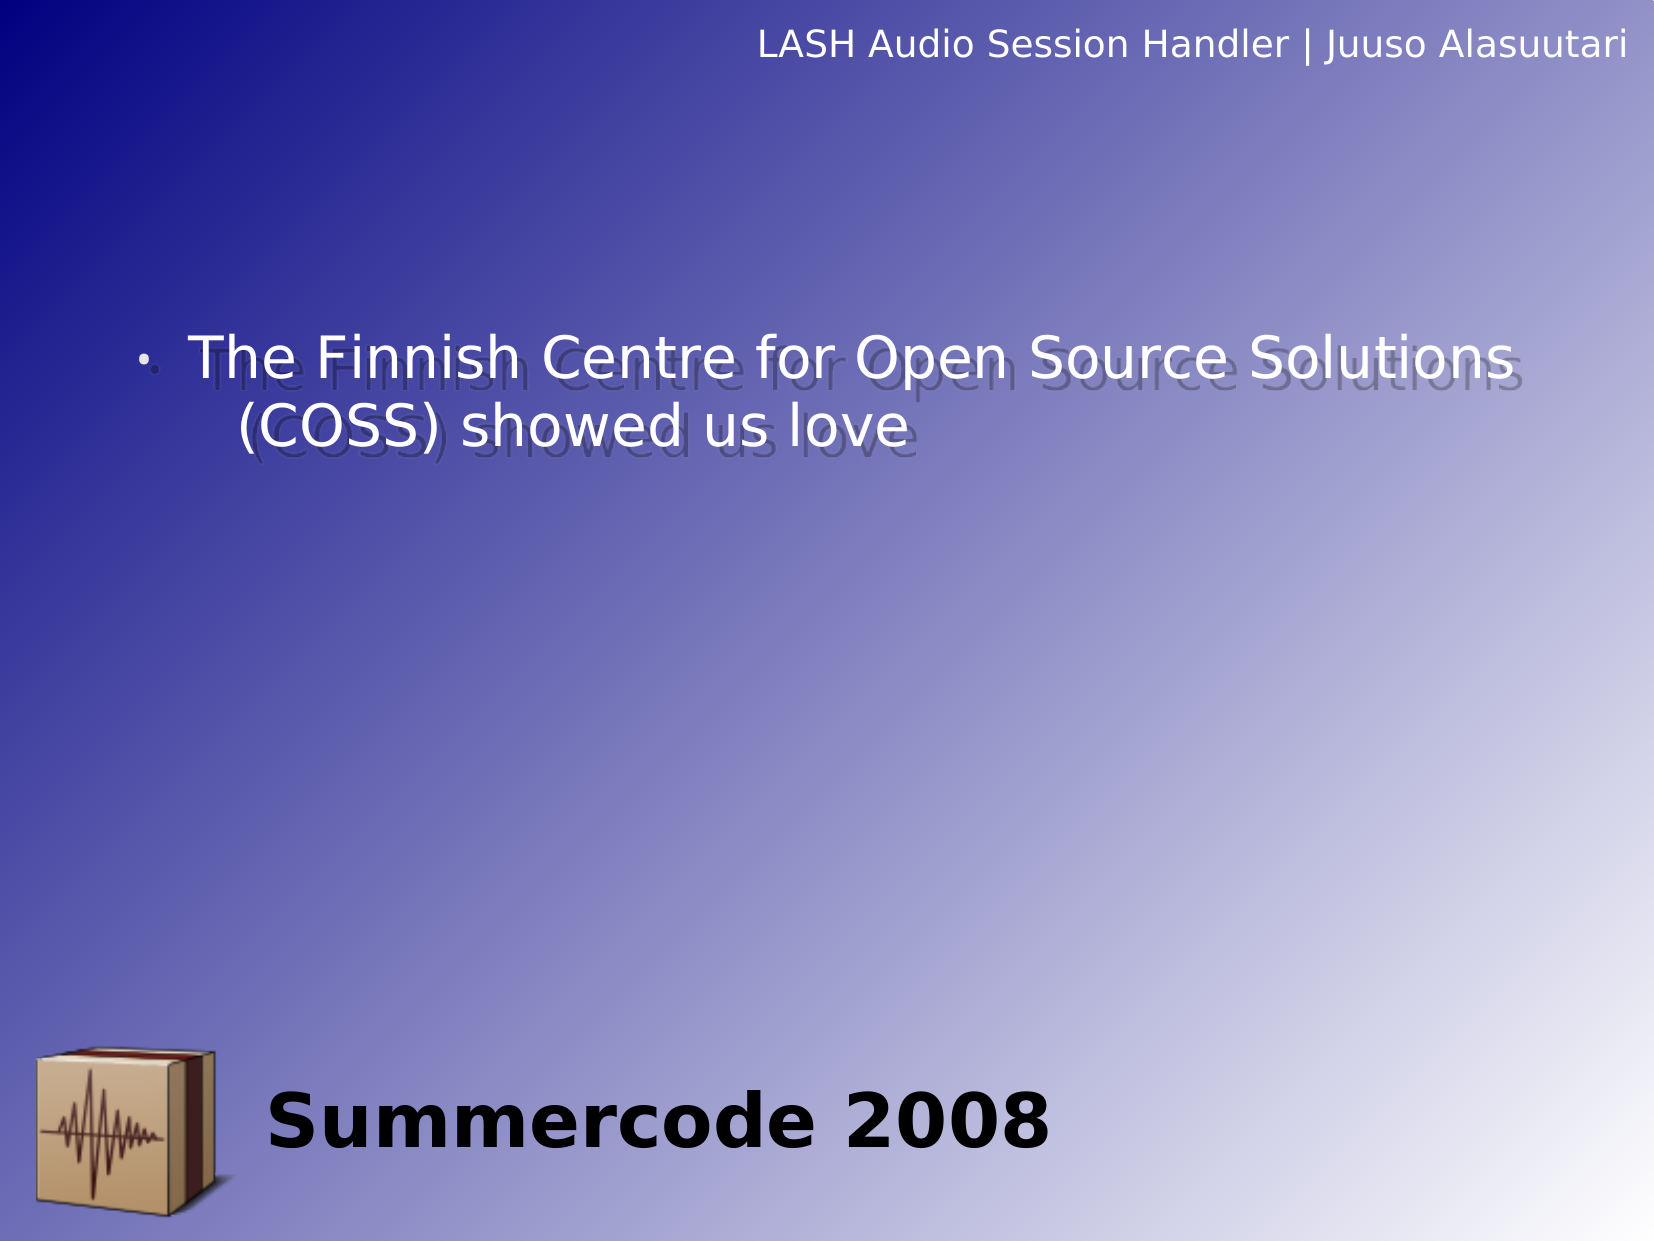

The Finnish Centre for Open Source Solutions (COSS) showed us love
# Summercode 2008